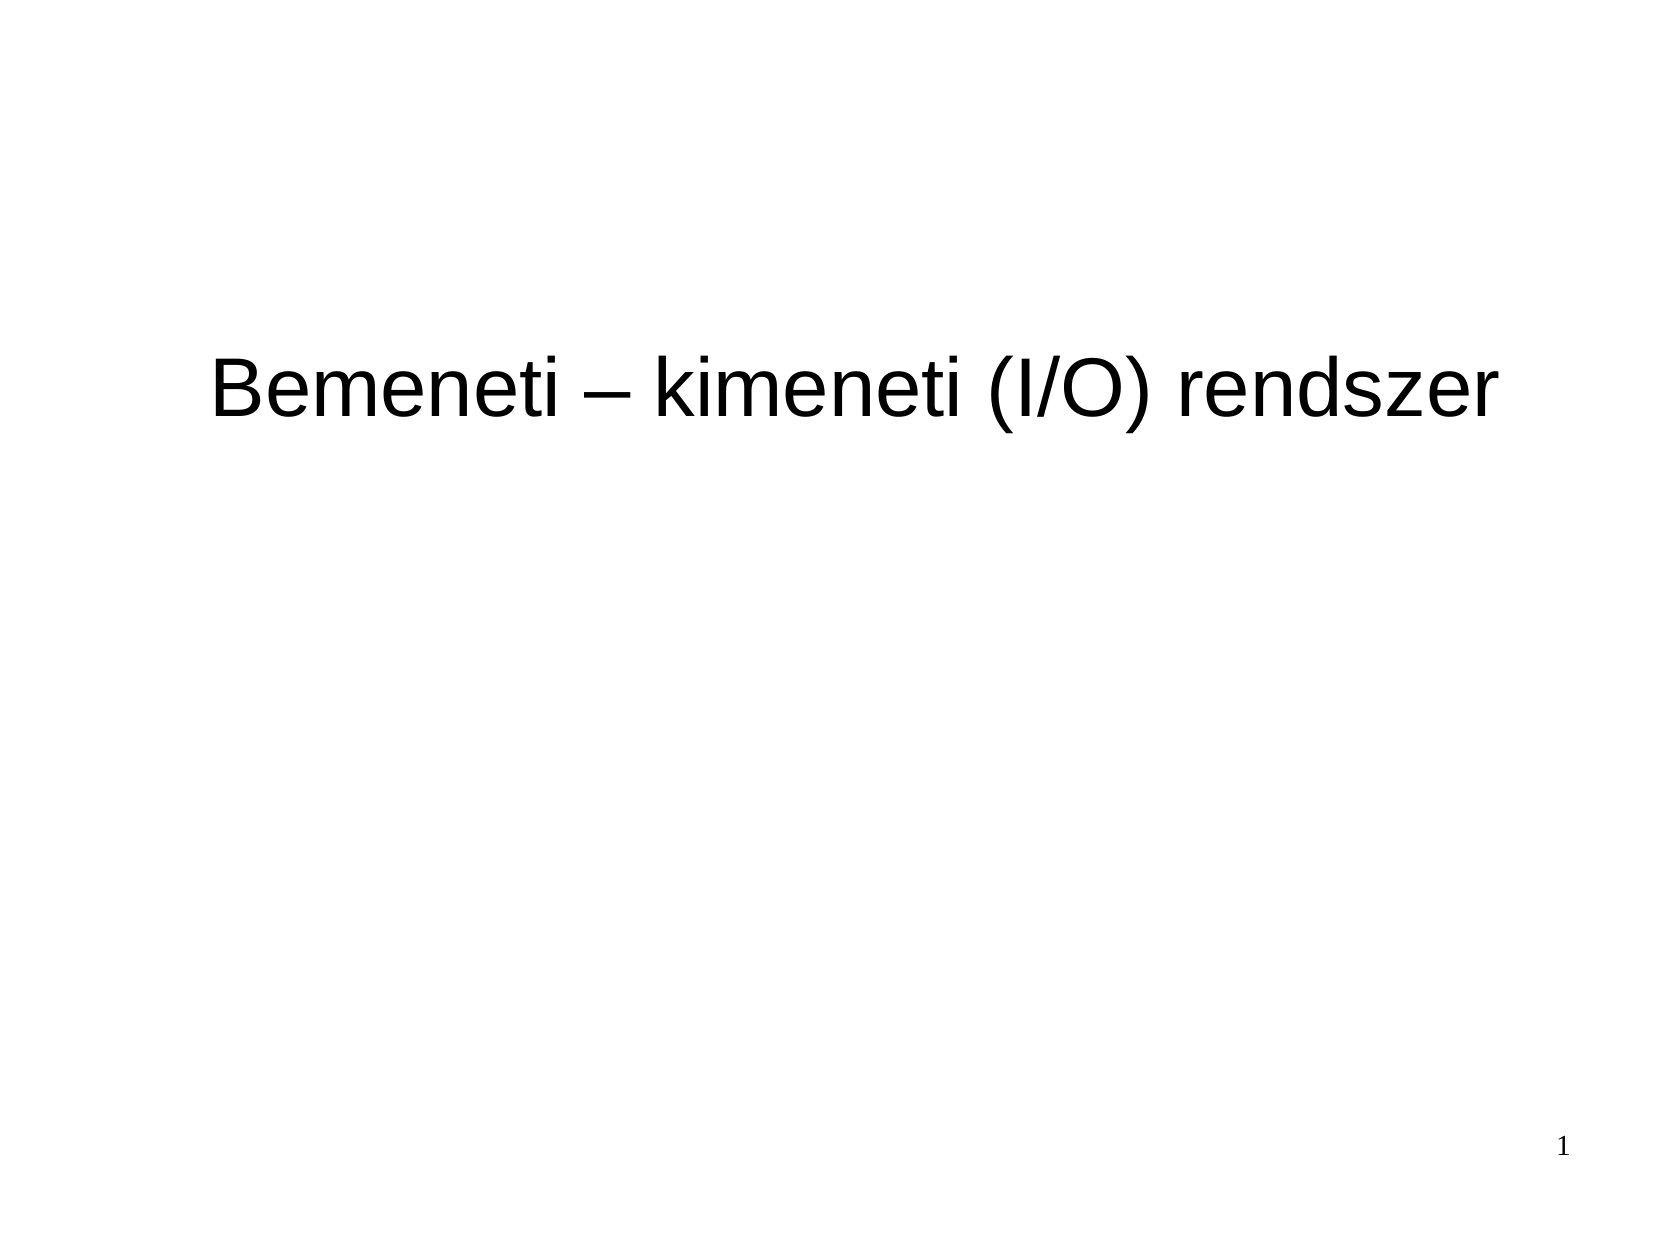

# Bemeneti – kimeneti (I/O) rendszer
1